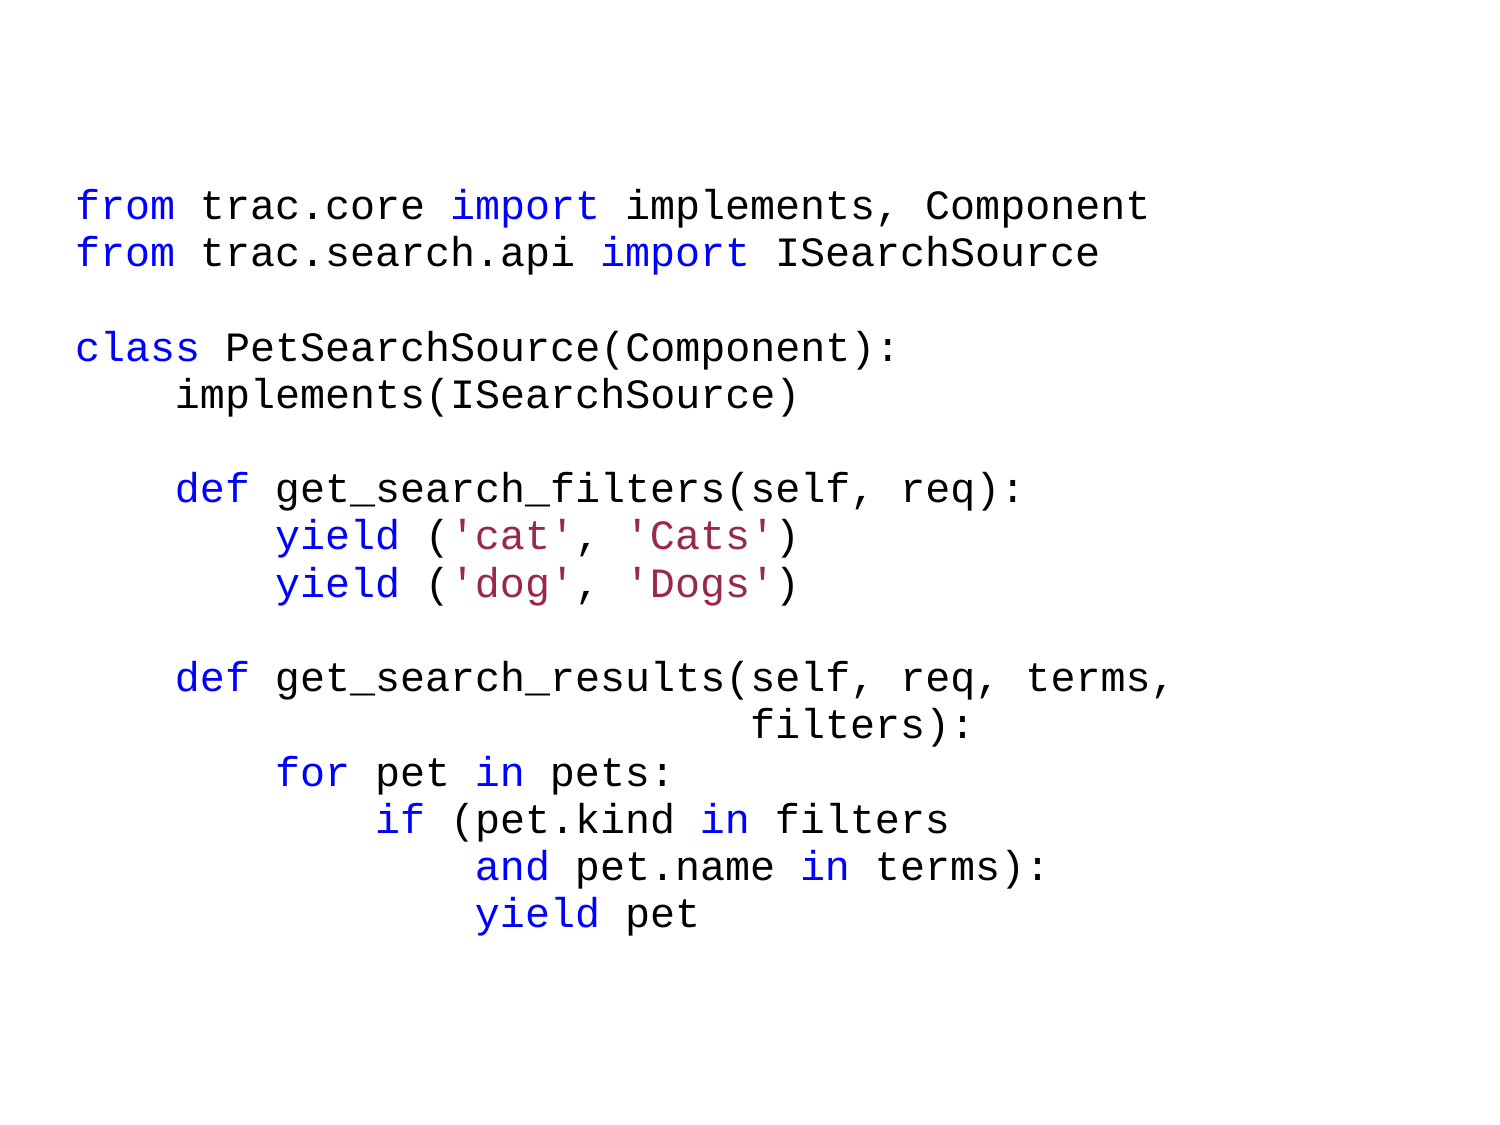

# from trac.core import implements, Component
from trac.search.api import ISearchSource
class PetSearchSource(Component):
 implements(ISearchSource)
 def get_search_filters(self, req):
 yield ('cat', 'Cats')
 yield ('dog', 'Dogs')
 def get_search_results(self, req, terms,
 filters):
 for pet in pets:
 if (pet.kind in filters
 and pet.name in terms):
 yield pet